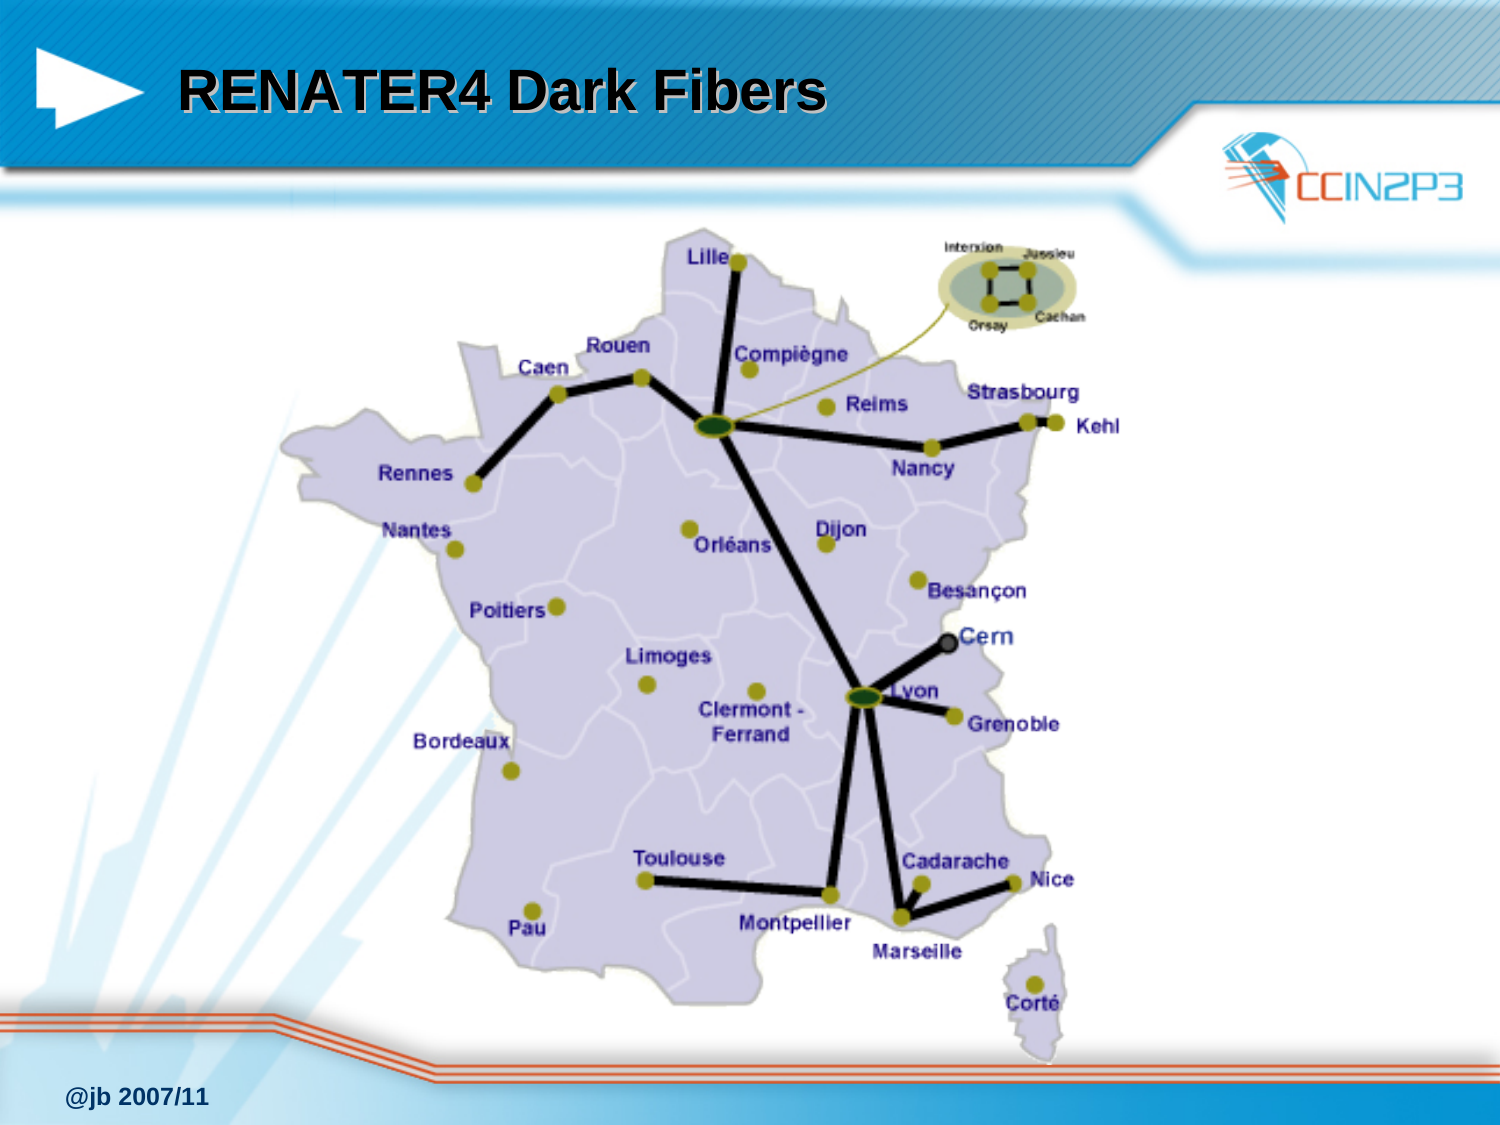

# RENATER4 Dark Fibers
Votre Nom
4